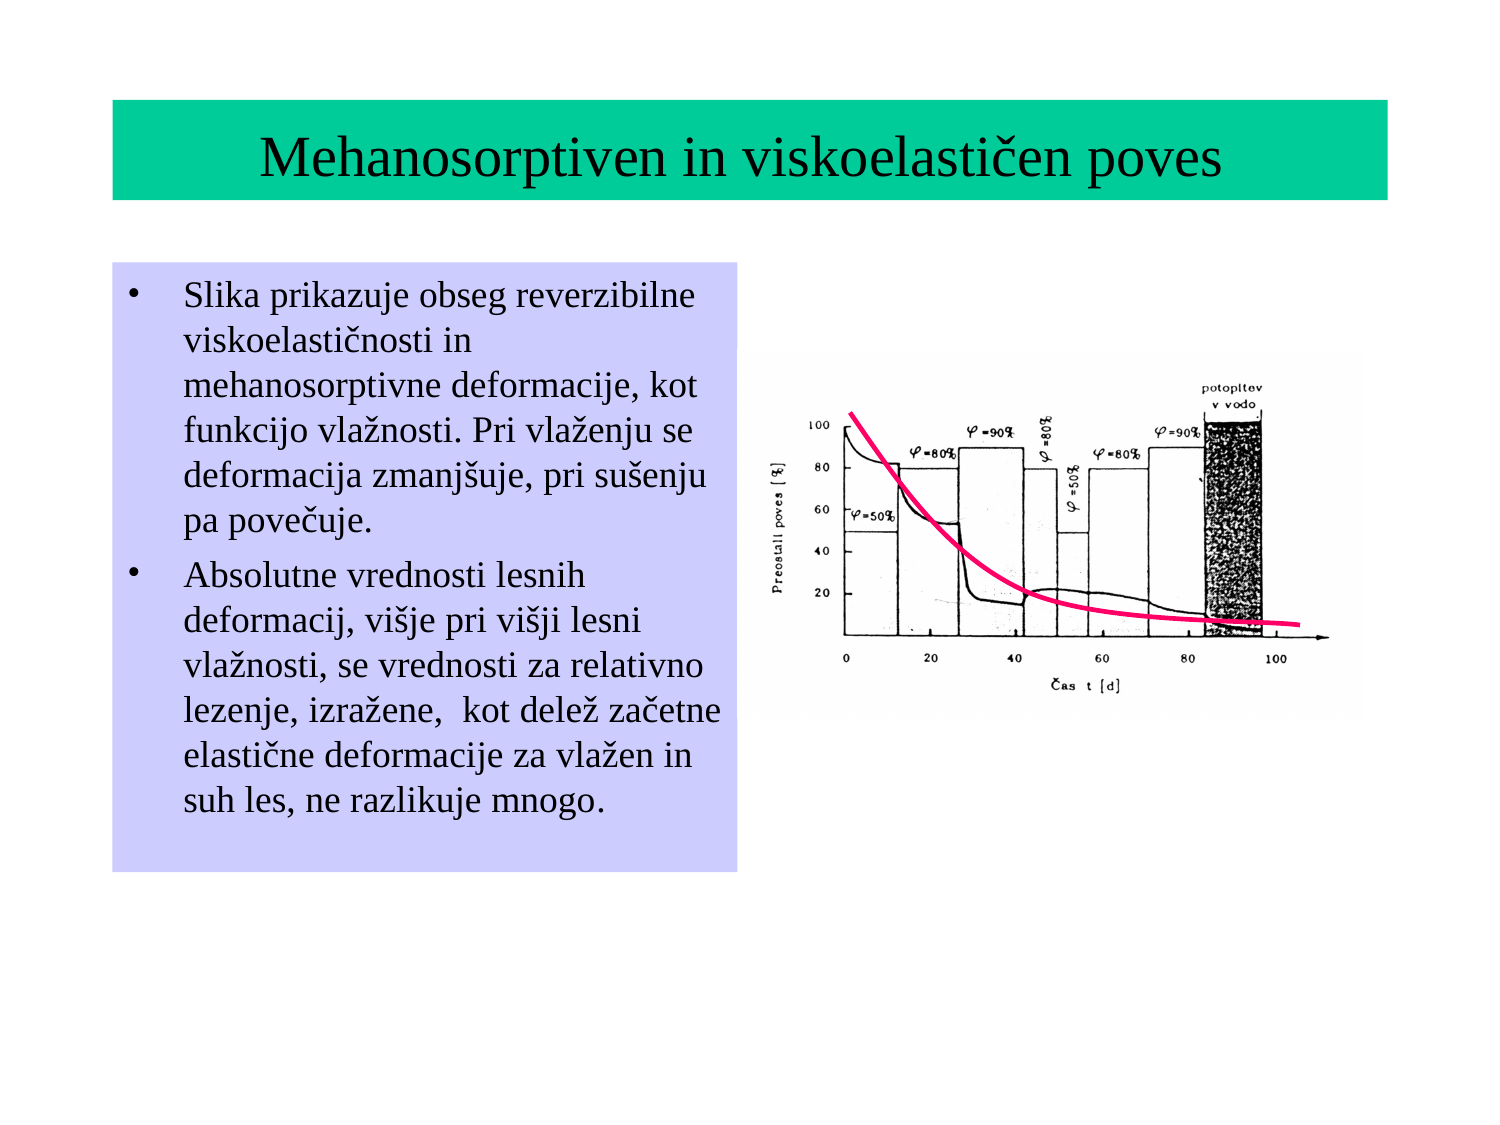

# Mehanosorptiven in viskoelastičen poves
Slika prikazuje obseg reverzibilne viskoelastičnosti in mehanosorptivne deformacije, kot funkcijo vlažnosti. Pri vlaženju se deformacija zmanjšuje, pri sušenju pa povečuje.
Absolutne vrednosti lesnih deformacij, višje pri višji lesni vlažnosti, se vrednosti za relativno lezenje, izražene, kot delež začetne elastične deformacije za vlažen in suh les, ne razlikuje mnogo.